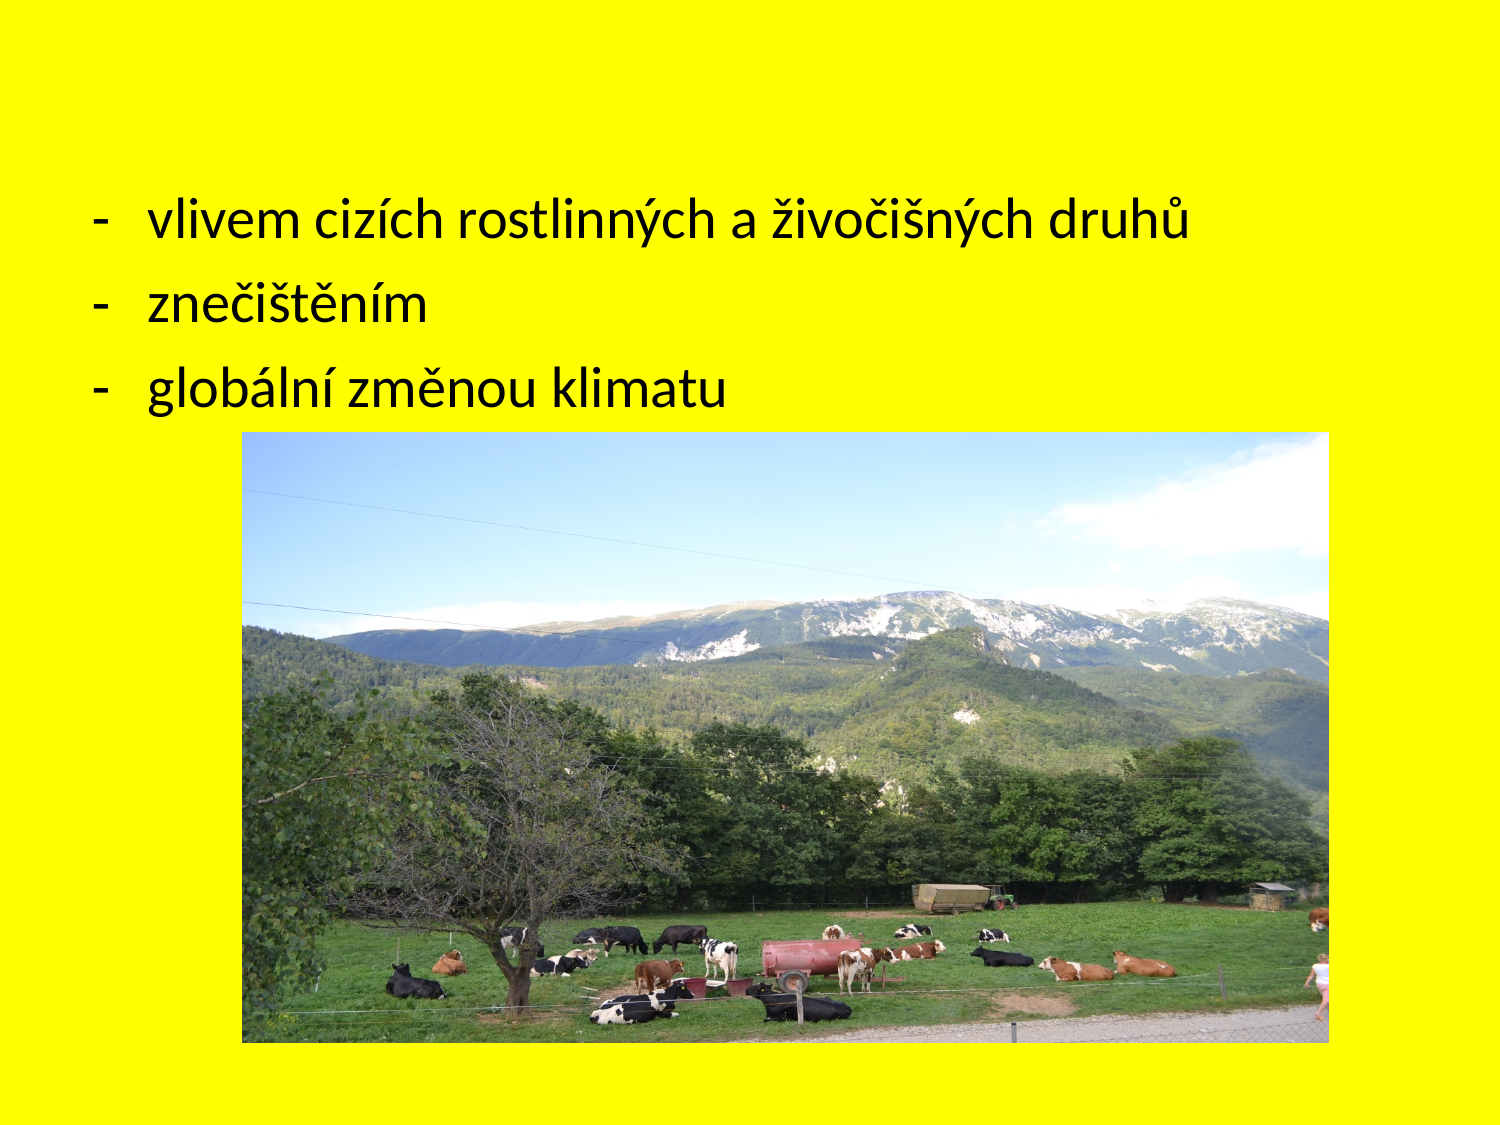

# vlivem cizích rostlinných a živočišných druhů
znečištěním
globální změnou klimatu